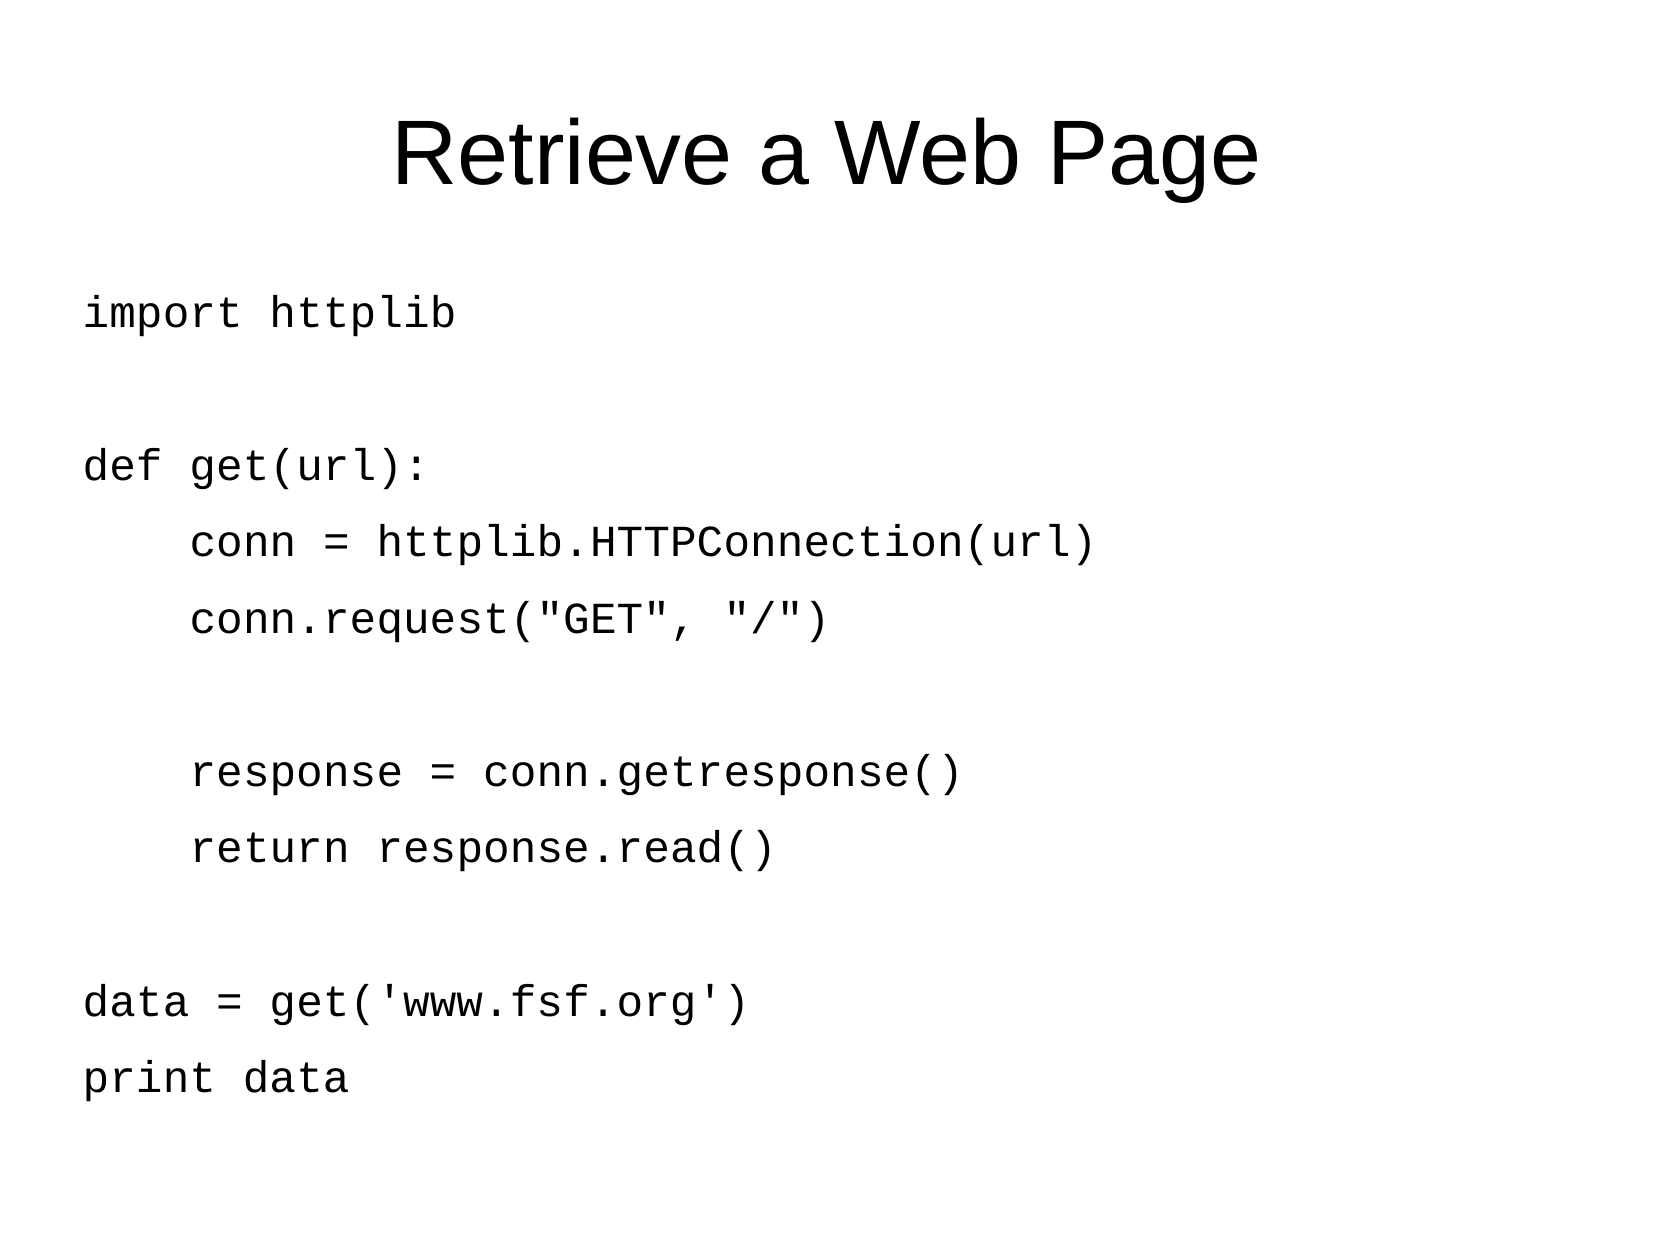

# Retrieve a Web Page
import httplib
def get(url):
 conn = httplib.HTTPConnection(url)
 conn.request("GET", "/")
 response = conn.getresponse()
 return response.read()
data = get('www.fsf.org')
print data